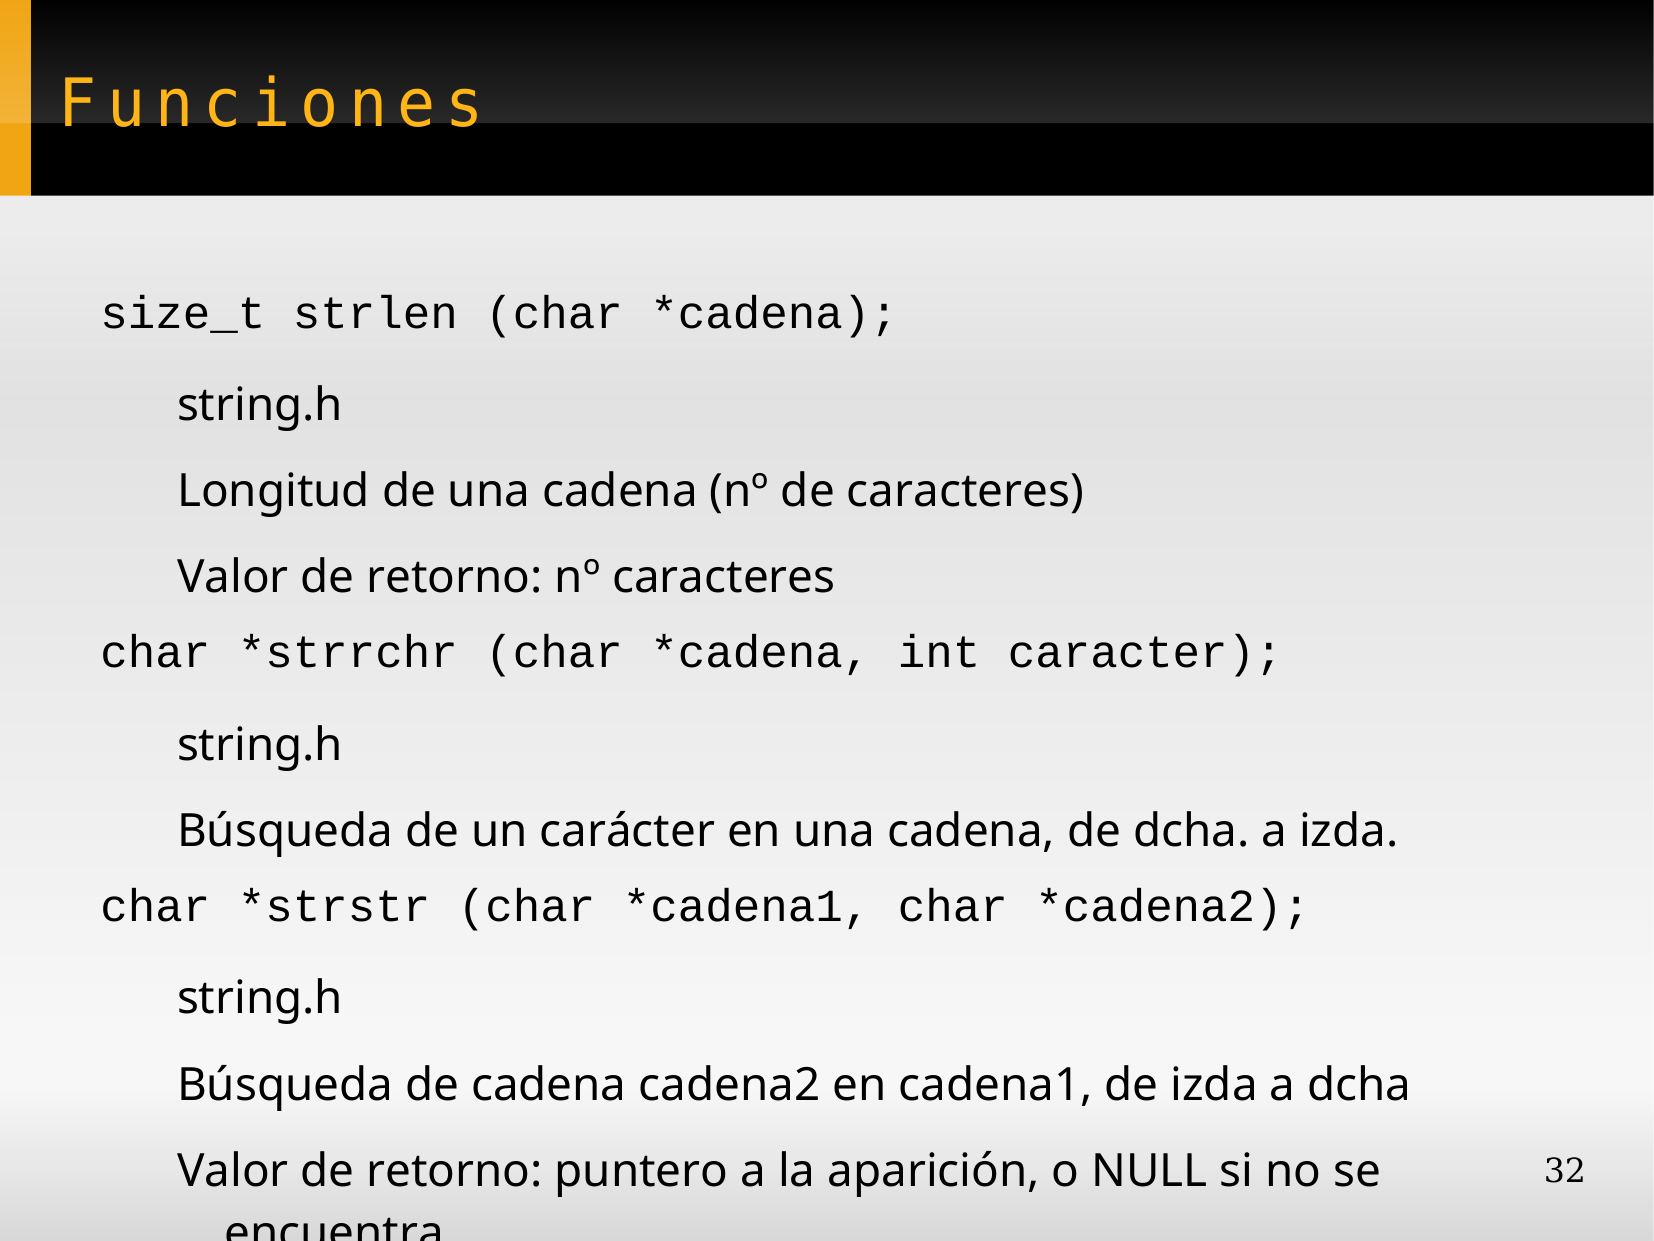

# Funciones
size_t strlen (char *cadena);
string.h
Longitud de una cadena (nº de caracteres)
Valor de retorno: nº caracteres
char *strrchr (char *cadena, int caracter);
string.h
Búsqueda de un carácter en una cadena, de dcha. a izda.
char *strstr (char *cadena1, char *cadena2);
string.h
Búsqueda de cadena cadena2 en cadena1, de izda a dcha
Valor de retorno: puntero a la aparición, o NULL si no se encuentra
32